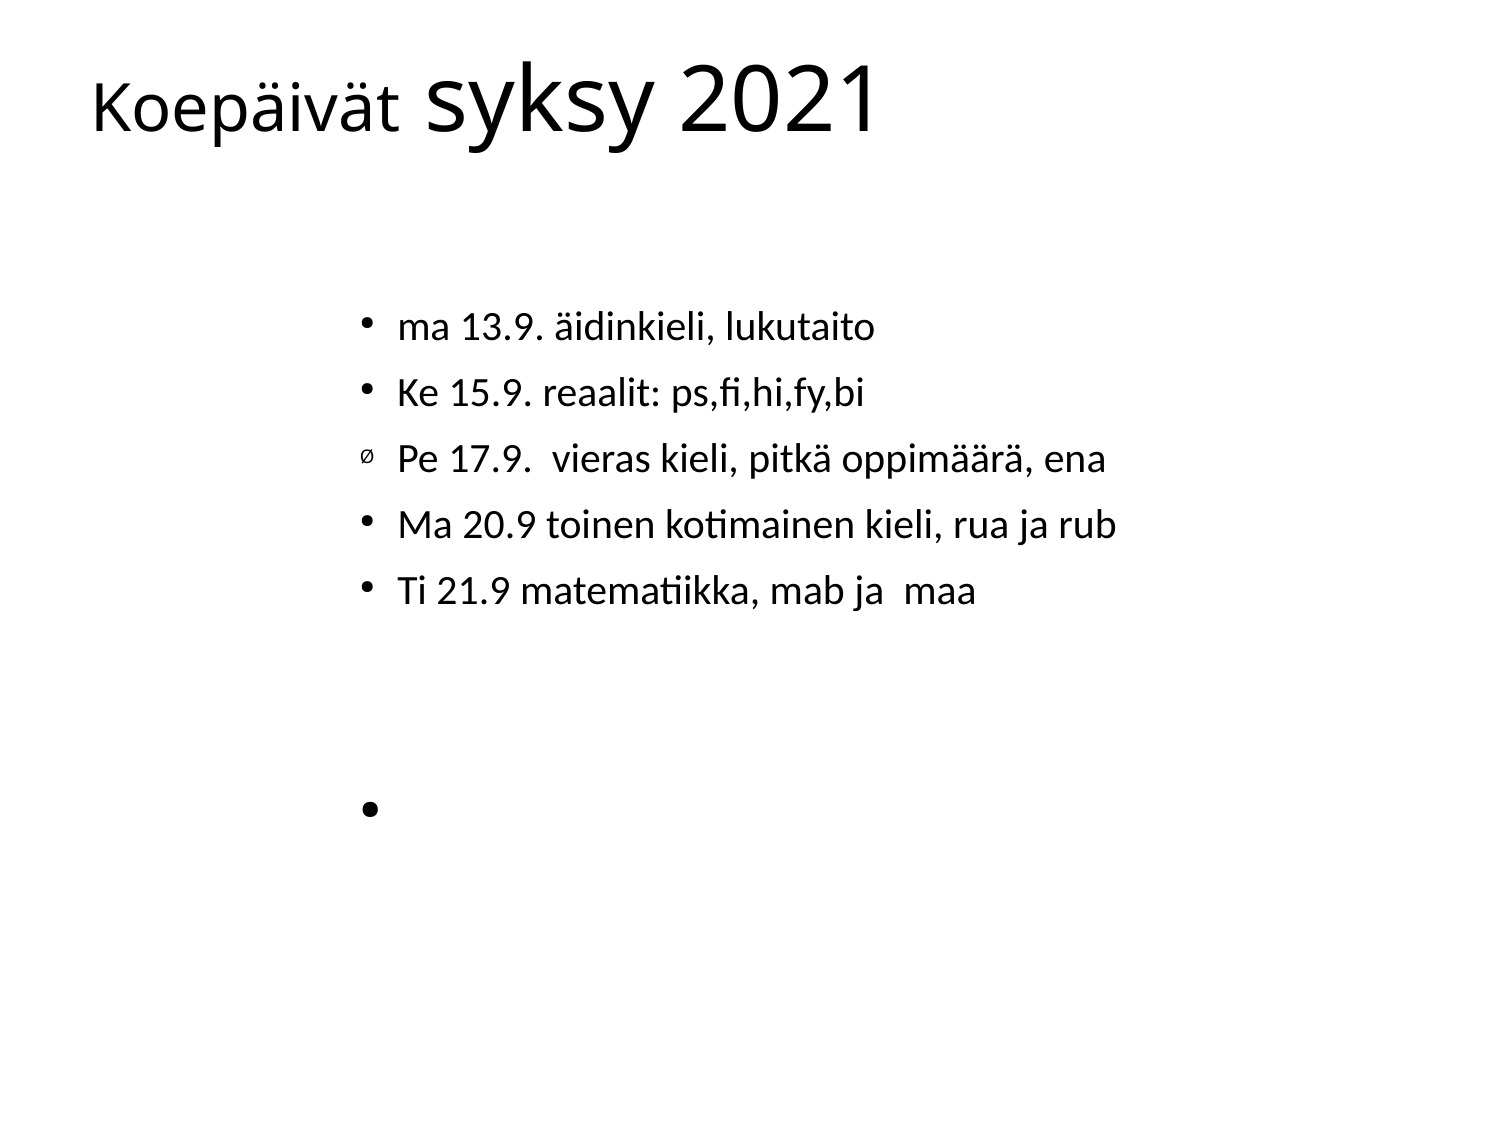

# Koepäivät syksy 2021
ma 13.9. äidinkieli, lukutaito
Ke 15.9. reaalit: ps,fi,hi,fy,bi
Pe 17.9. vieras kieli, pitkä oppimäärä, ena
Ma 20.9 toinen kotimainen kieli, rua ja rub
Ti 21.9 matematiikka, mab ja maa